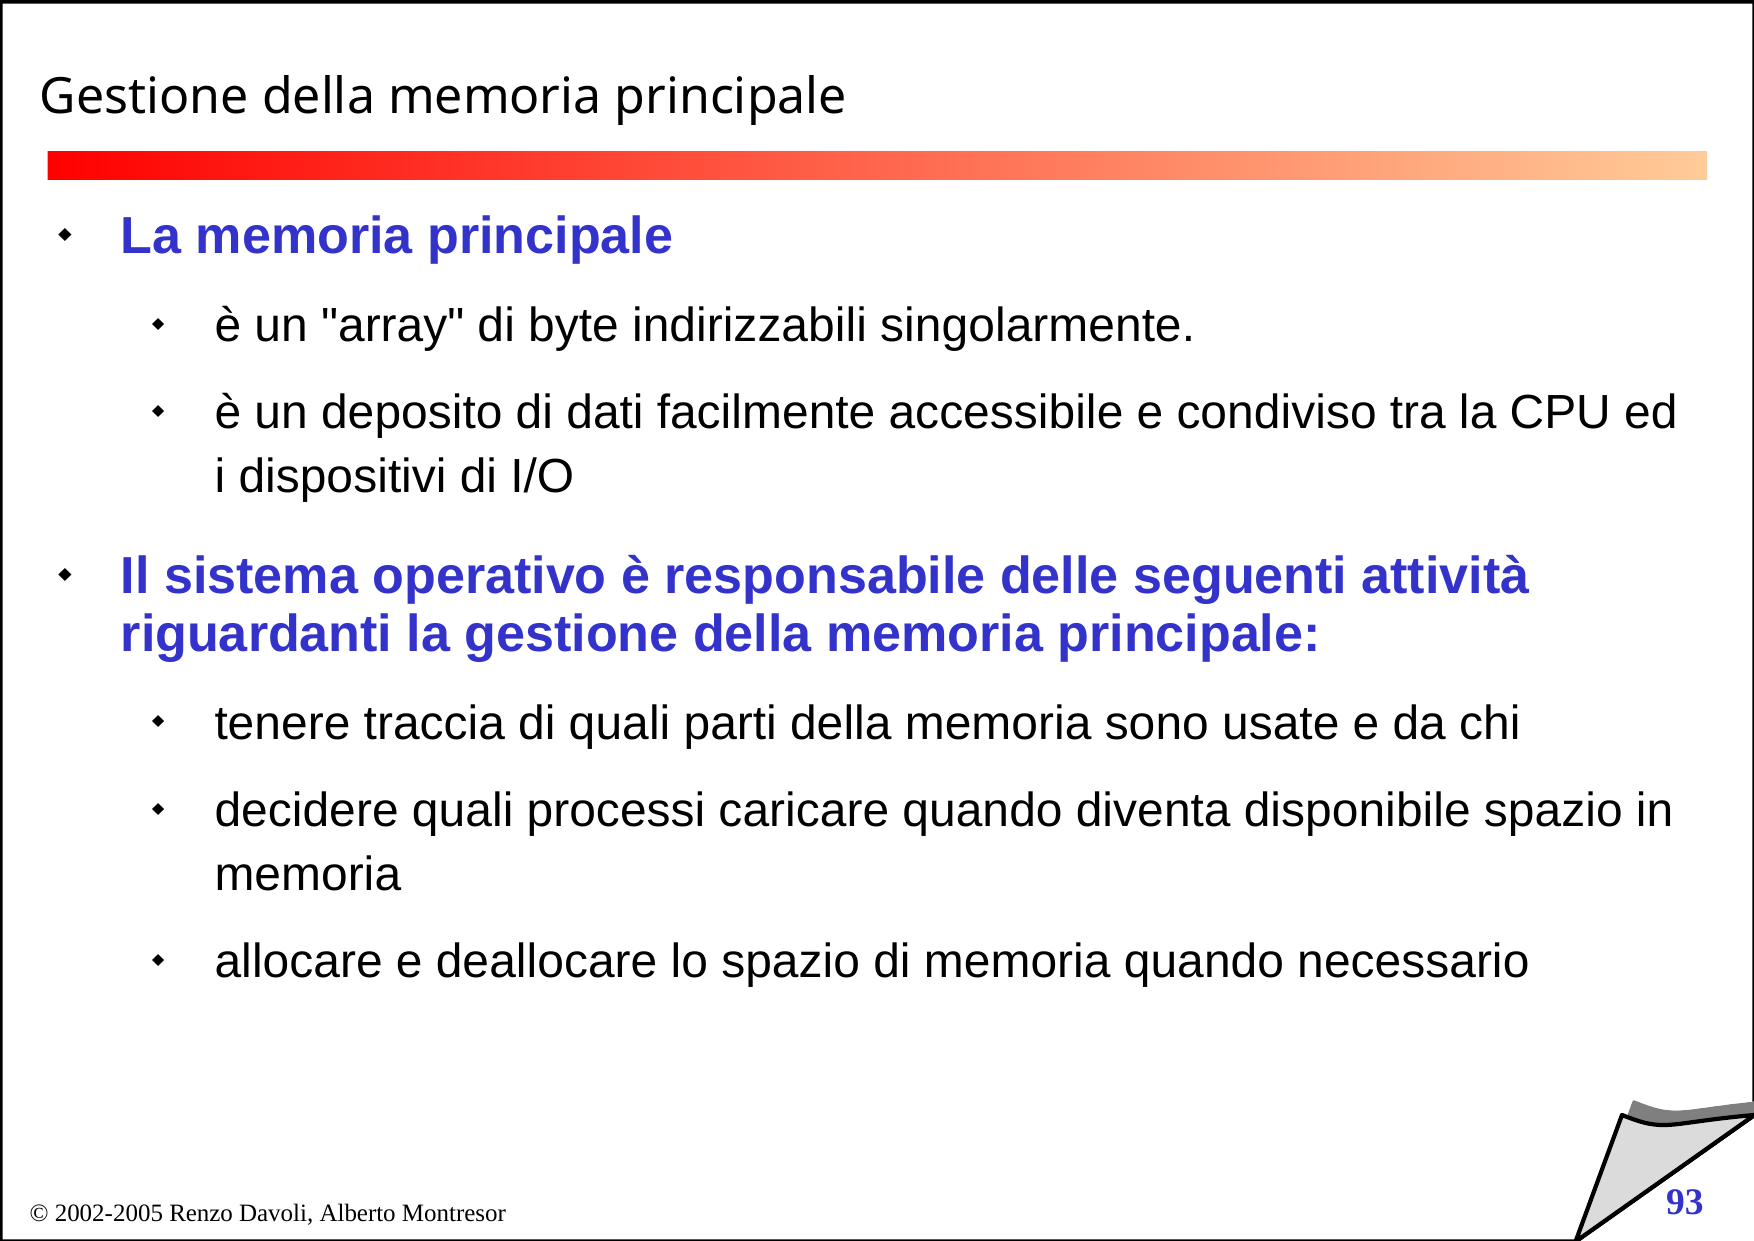

# Gestione della memoria principale
La memoria principale
è un "array" di byte indirizzabili singolarmente.
è un deposito di dati facilmente accessibile e condiviso tra la CPU ed i dispositivi di I/O
Il sistema operativo è responsabile delle seguenti attività riguardanti la gestione della memoria principale:
tenere traccia di quali parti della memoria sono usate e da chi
decidere quali processi caricare quando diventa disponibile spazio in memoria
allocare e deallocare lo spazio di memoria quando necessario